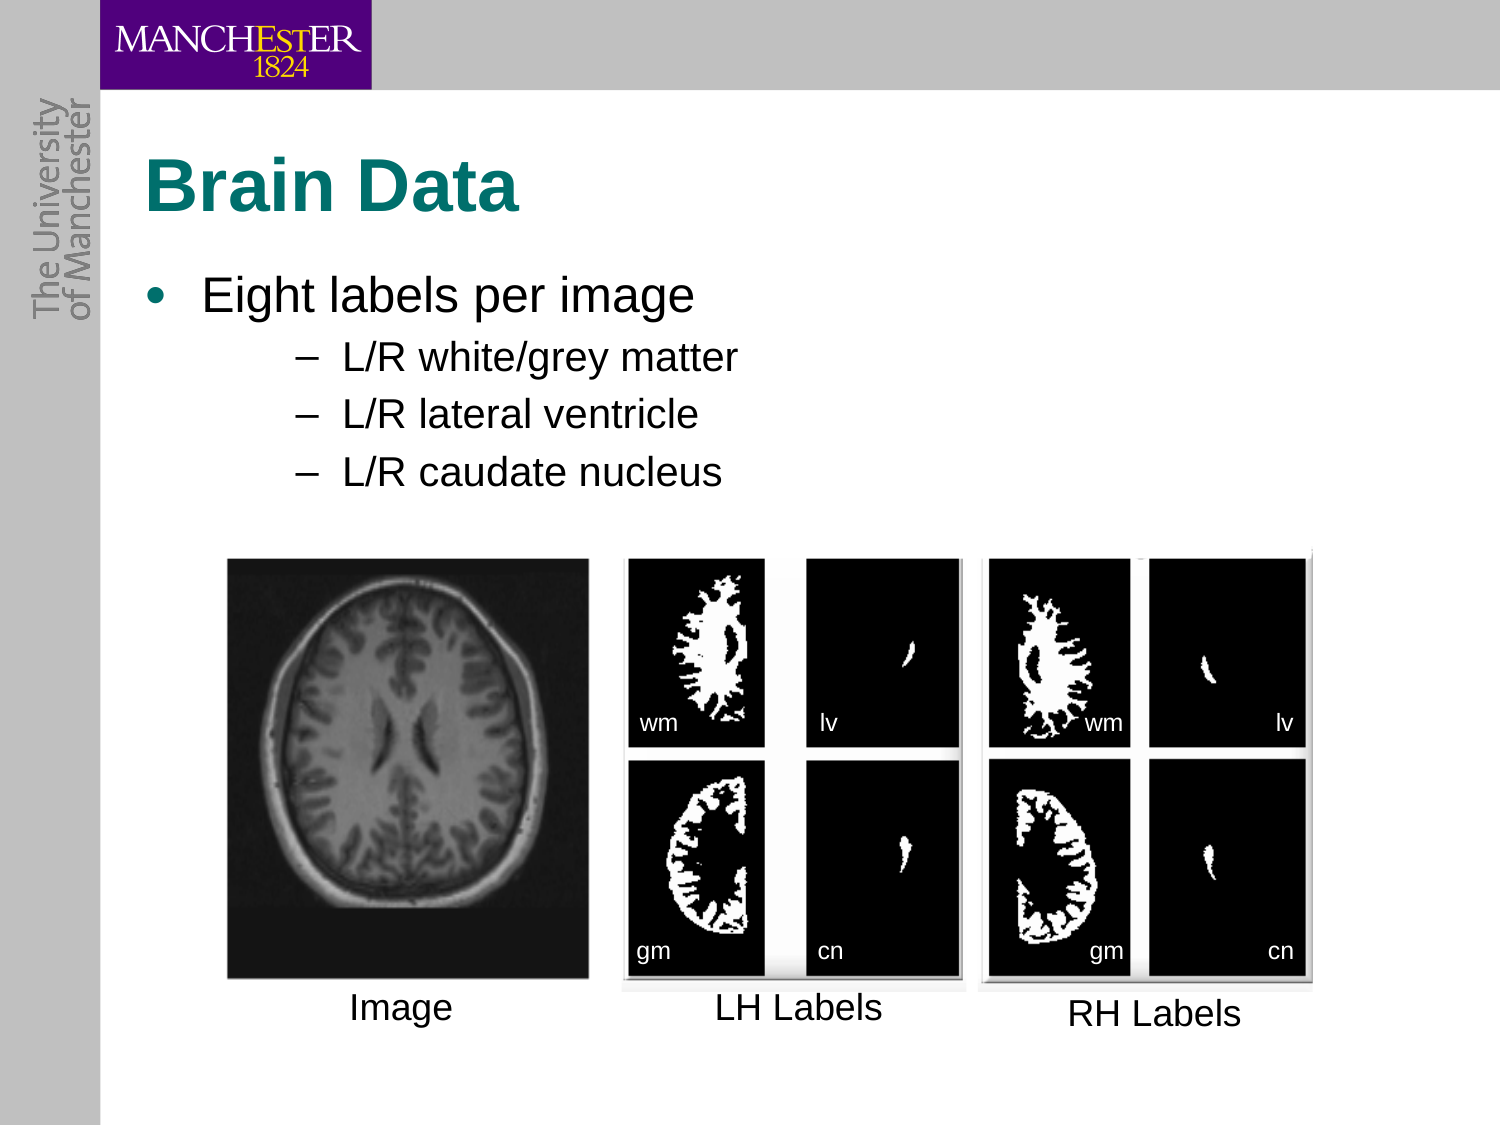

# Brain Data
Eight labels per image
L/R white/grey matter
L/R lateral ventricle
L/R caudate nucleus
wm
lv
wm
lv
gm
cn
gm
cn
LH Labels
Image
RH Labels